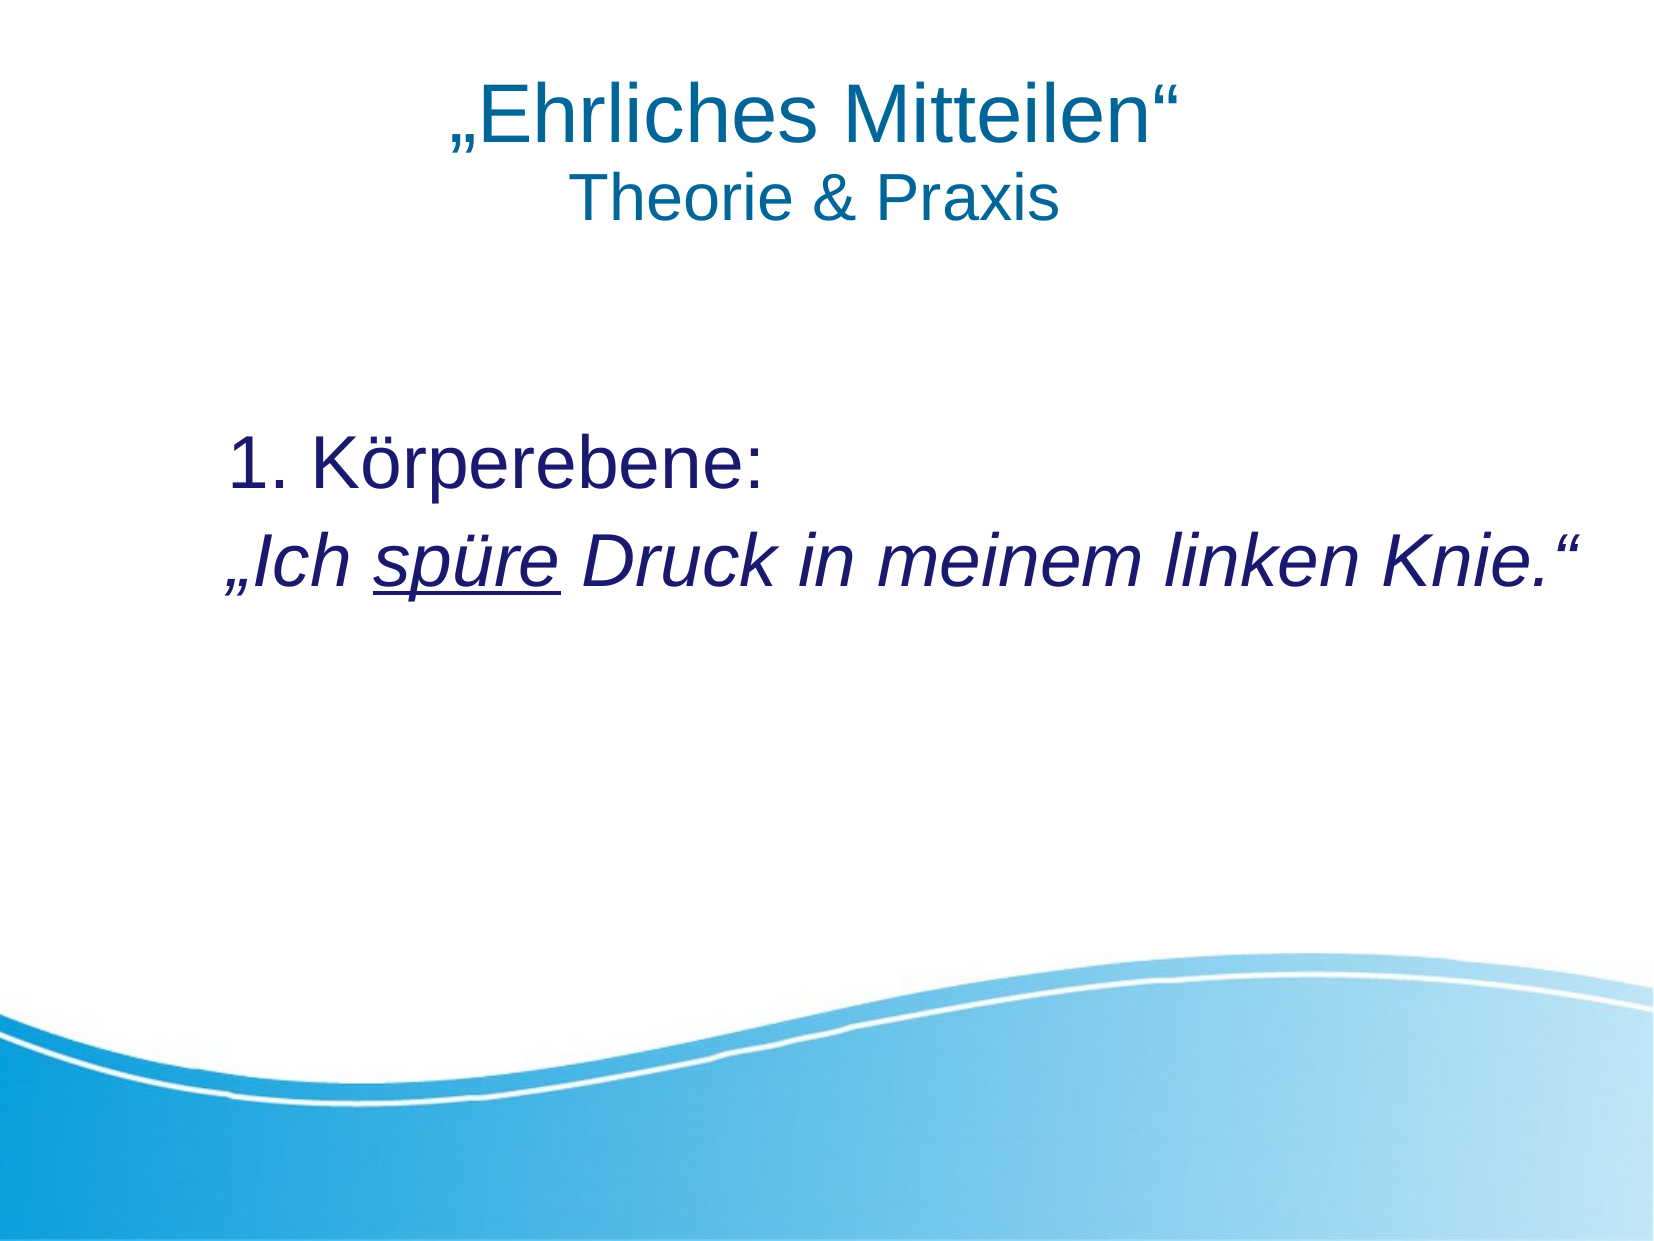

# „Ehrliches Mitteilen“ Theorie & Praxis
1. Körperebene:
„Ich spüre Druck in meinem linken Knie.“